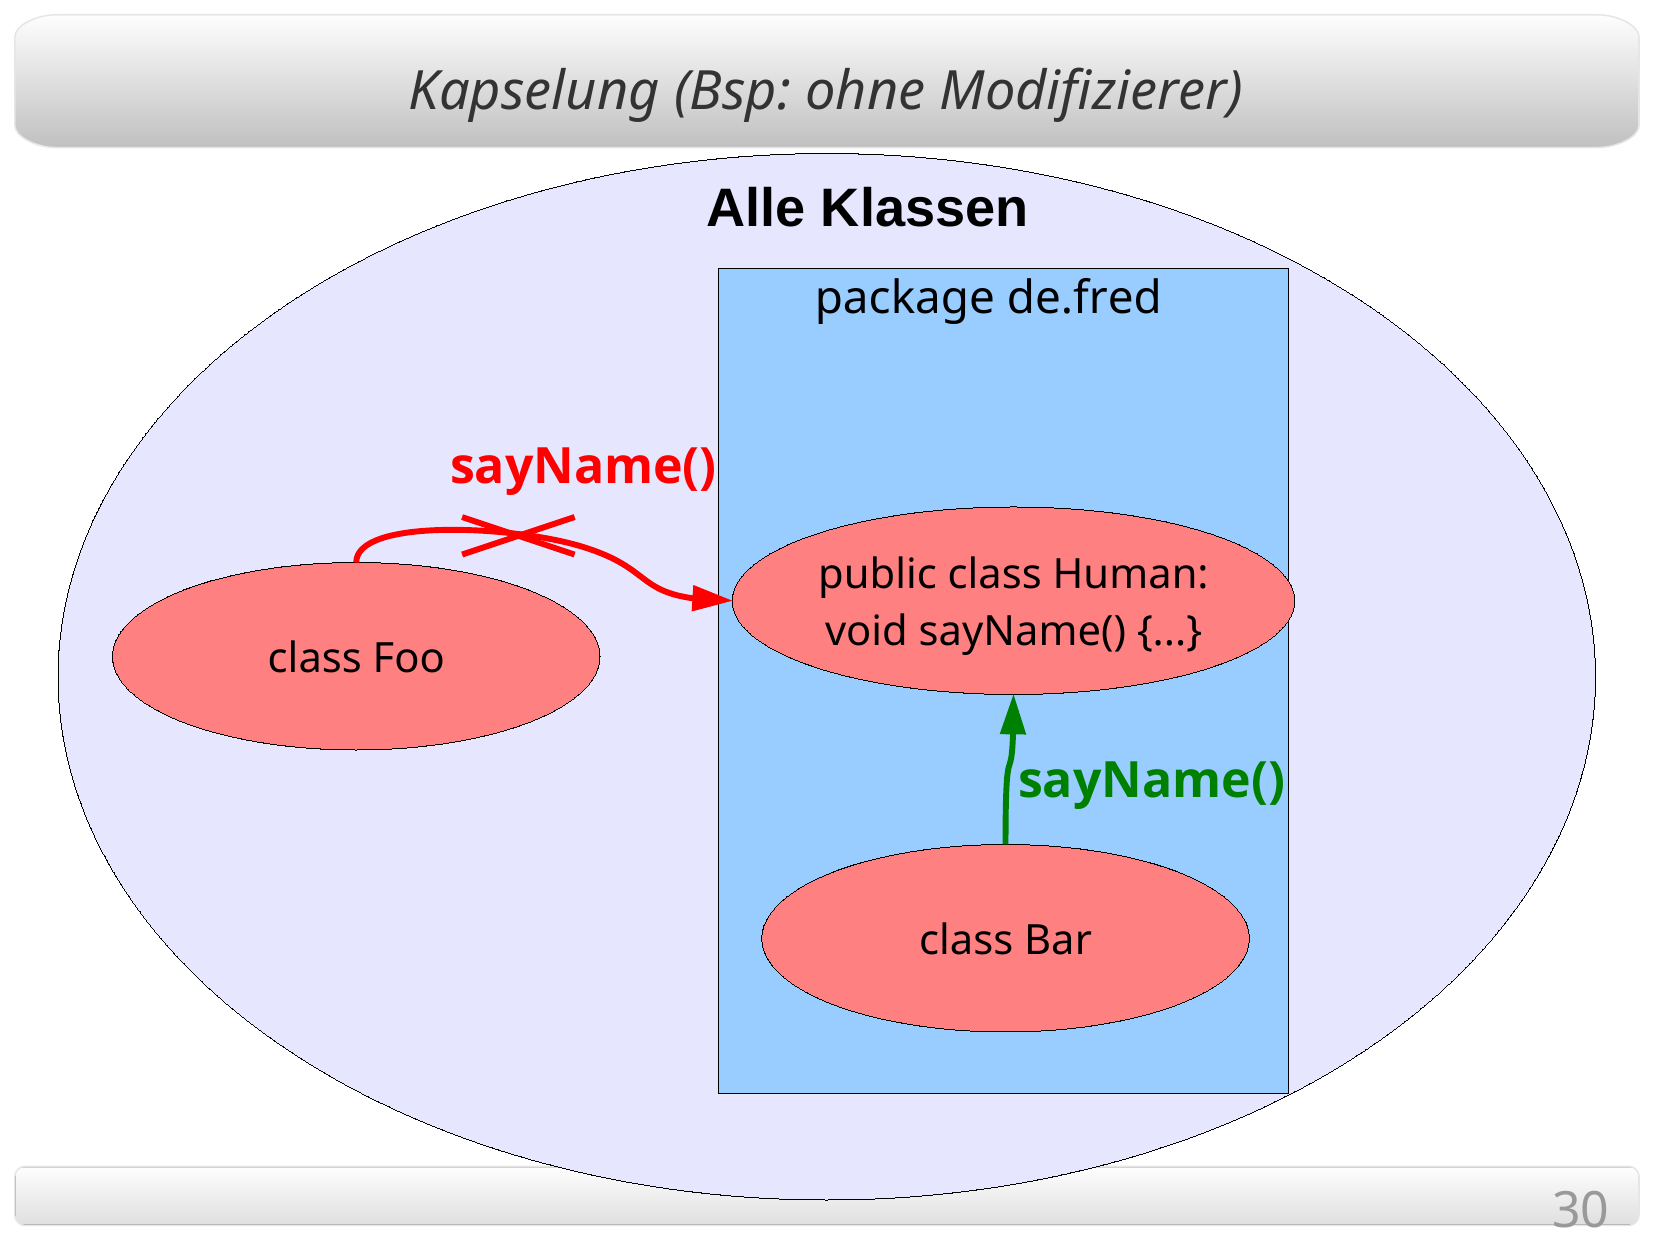

# Kapselung (Bsp: ohne Modifizierer)
Alle Klassen
package de.fred
sayName()
public class Human:
void sayName() {...}
class Foo
sayName()
class Bar